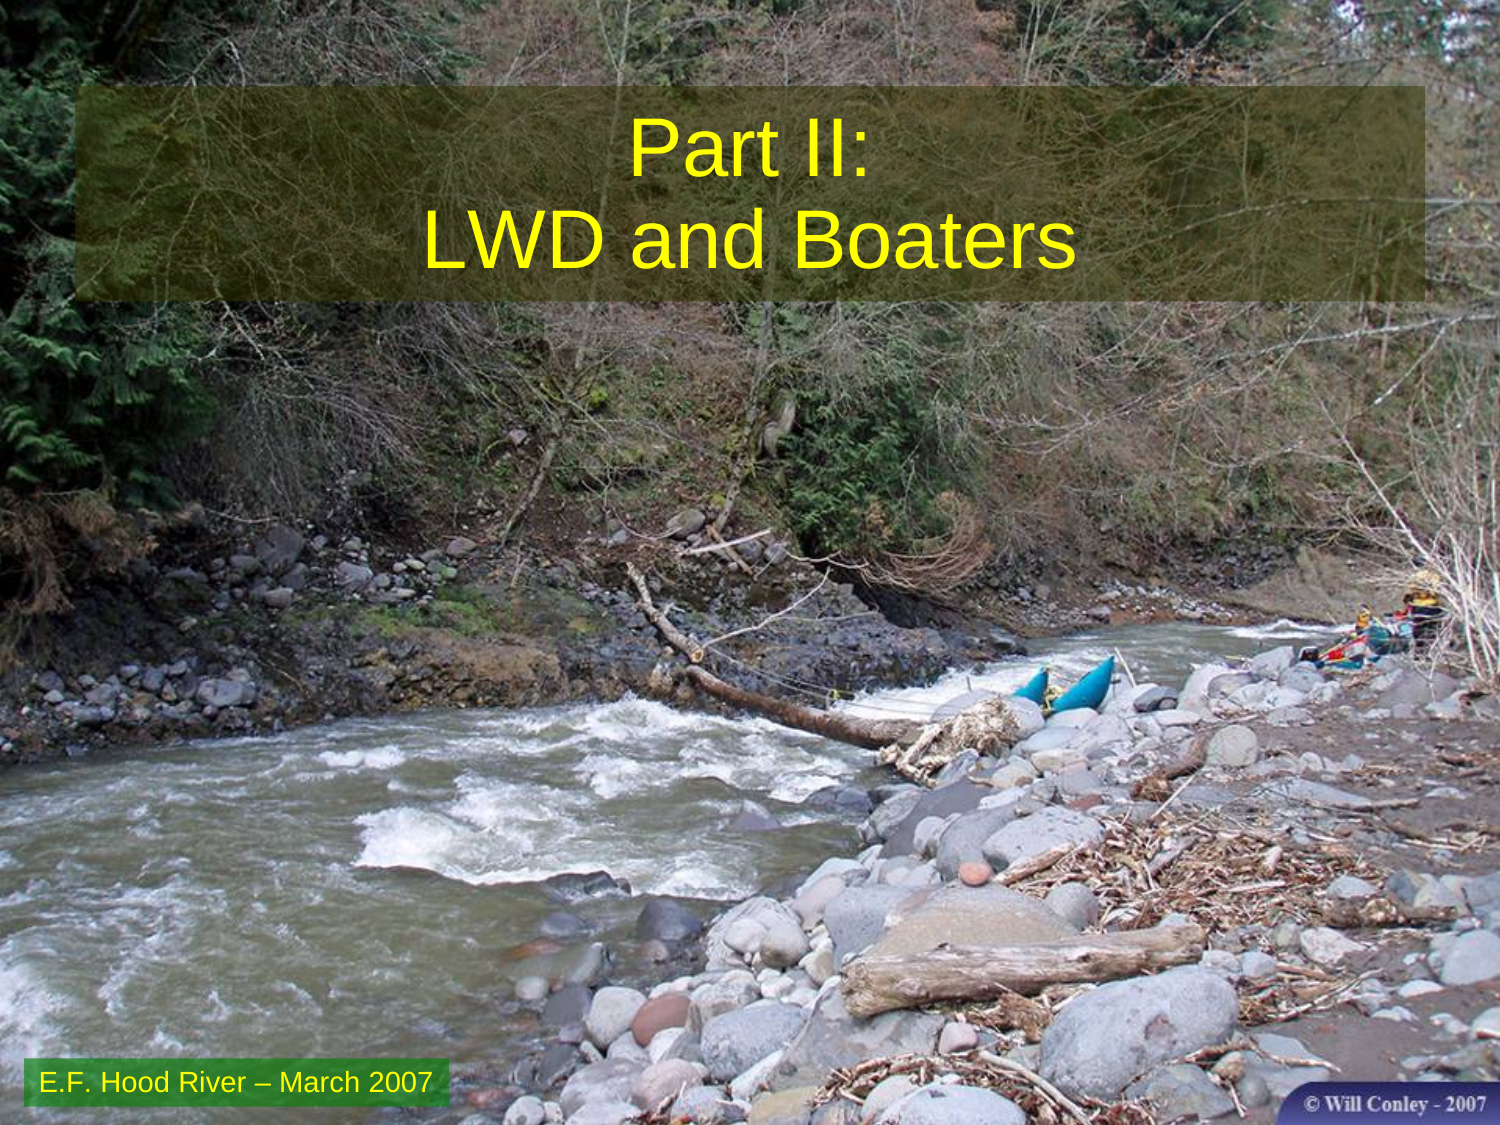

# Part II: LWD and Boaters
E.F. Hood River – March 2007